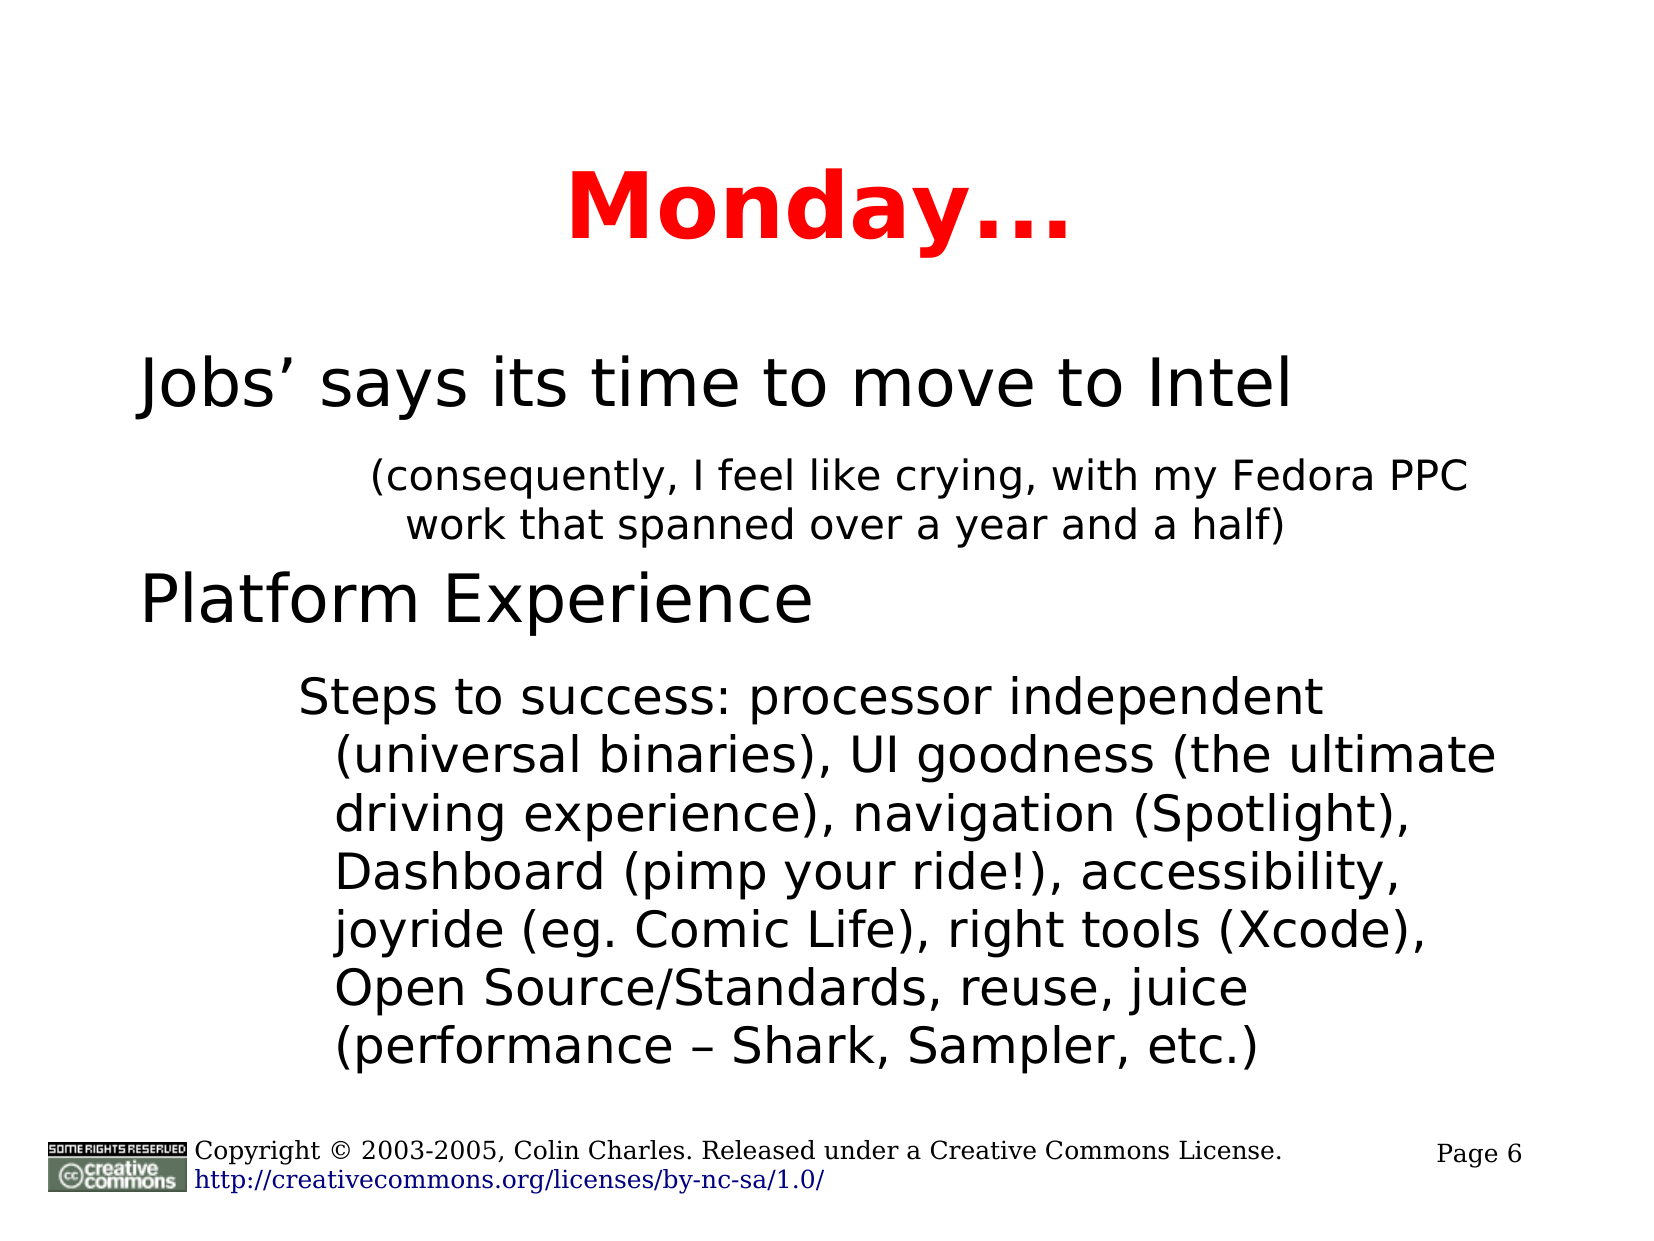

# Monday...
Jobs’ says its time to move to Intel
(consequently, I feel like crying, with my Fedora PPC work that spanned over a year and a half)
Platform Experience
Steps to success: processor independent (universal binaries), UI goodness (the ultimate driving experience), navigation (Spotlight), Dashboard (pimp your ride!), accessibility, joyride (eg. Comic Life), right tools (Xcode), Open Source/Standards, reuse, juice (performance – Shark, Sampler, etc.)